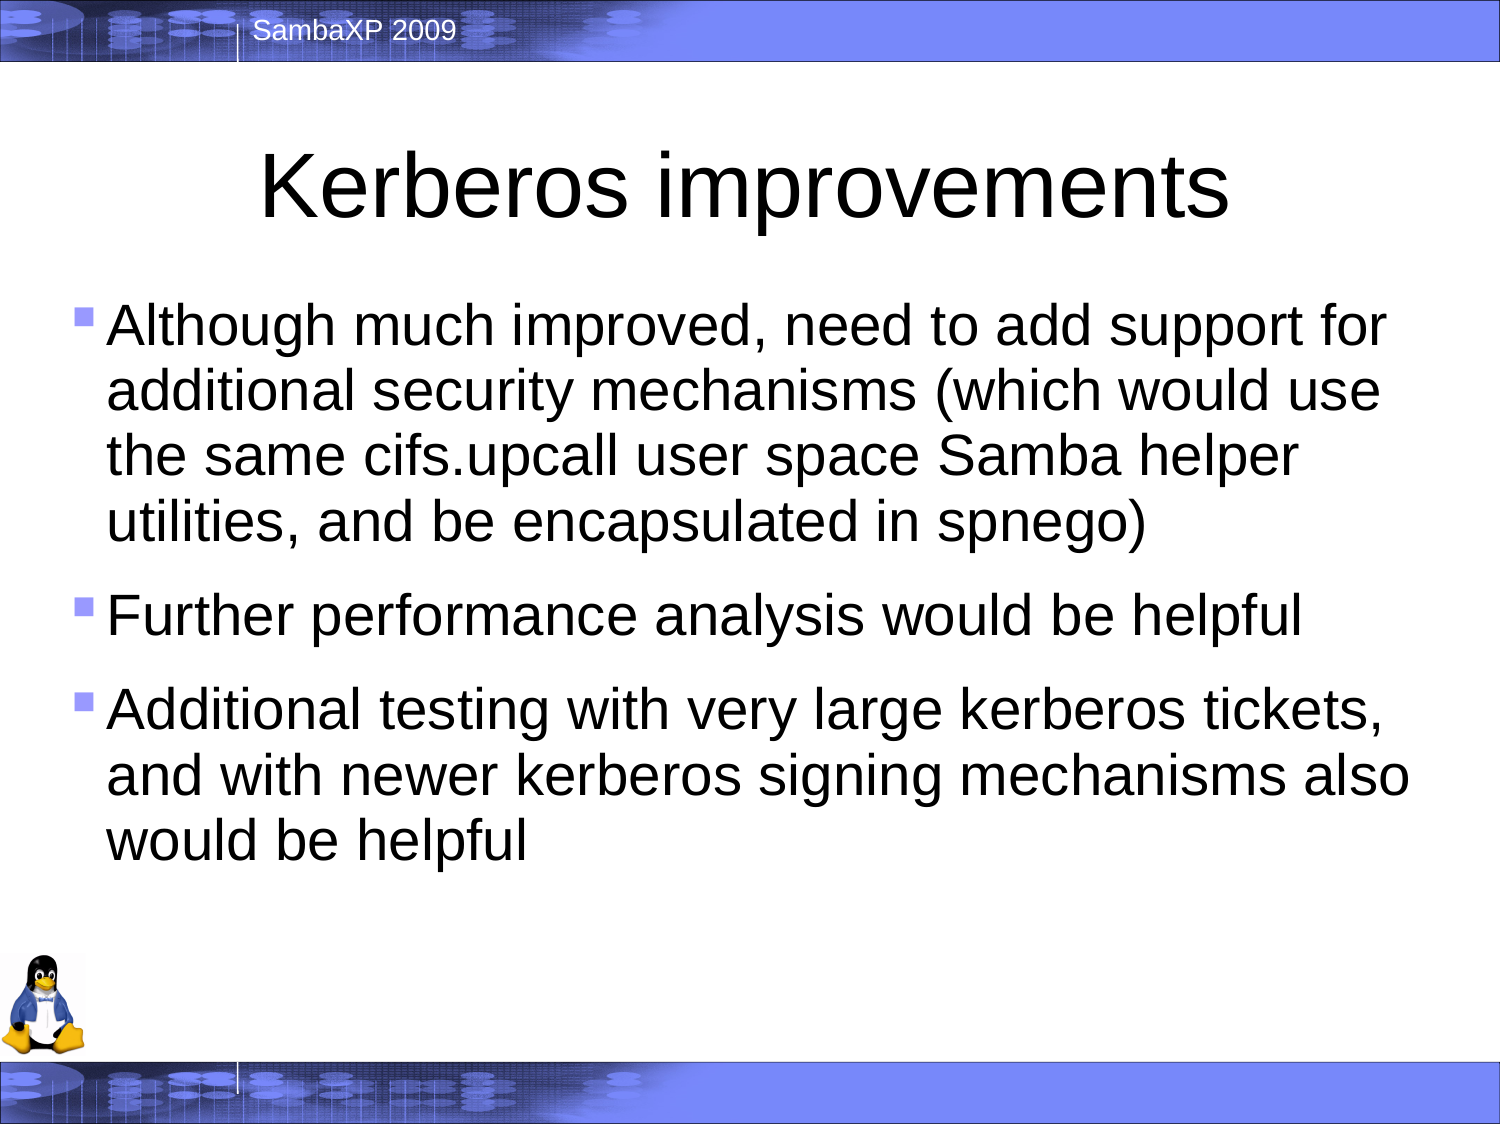

# Kerberos improvements
Although much improved, need to add support for additional security mechanisms (which would use the same cifs.upcall user space Samba helper utilities, and be encapsulated in spnego)
Further performance analysis would be helpful
Additional testing with very large kerberos tickets, and with newer kerberos signing mechanisms also would be helpful